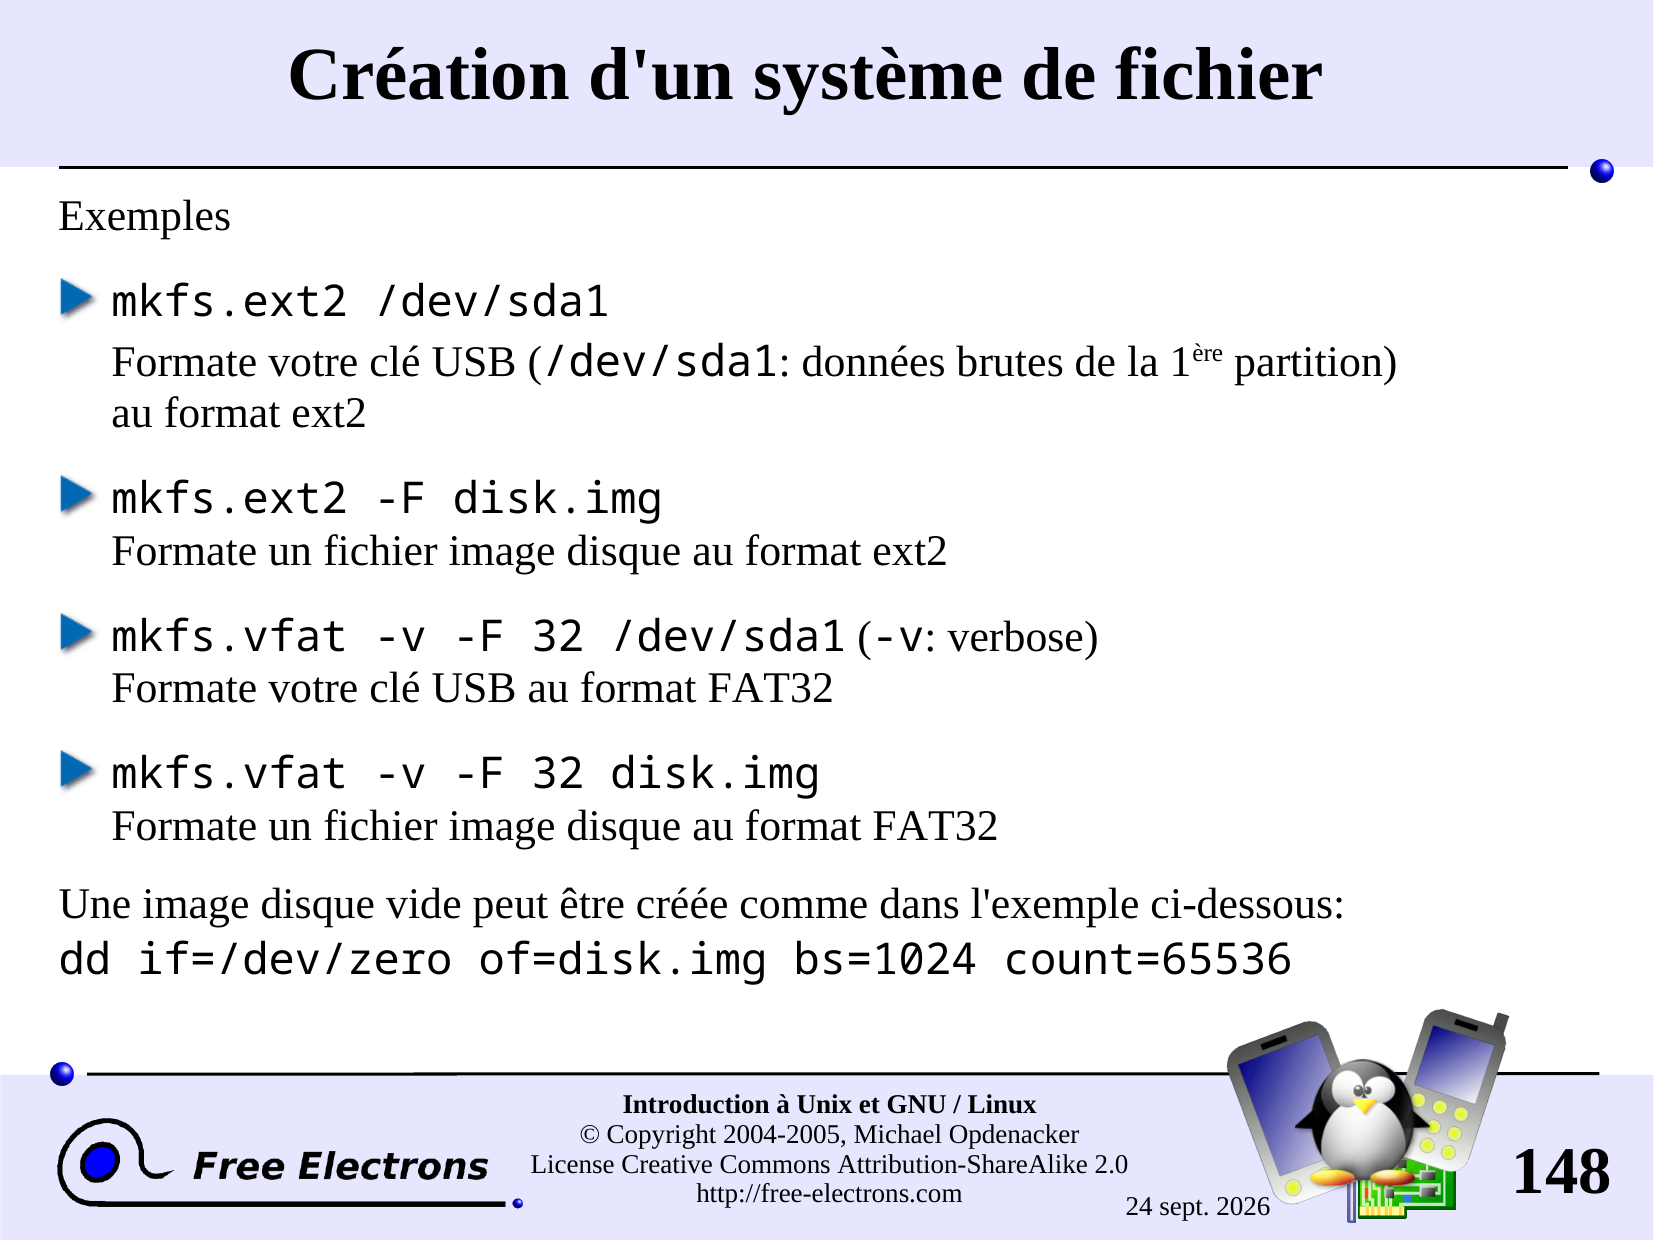

# Création d'un système de fichier
Exemples
mkfs.ext2 /dev/sda1
Formate votre clé USB (/dev/sda1: données brutes de la 1ère partition)
au format ext2
mkfs.ext2 -F disk.img
Formate un fichier image disque au format ext2
mkfs.vfat -v -F 32 /dev/sda1 (-v: verbose)
Formate votre clé USB au format FAT32
mkfs.vfat -v -F 32 disk.img
Formate un fichier image disque au format FAT32
Une image disque vide peut être créée comme dans l'exemple ci-dessous:
dd if=/dev/zero of=disk.img bs=1024 count=65536